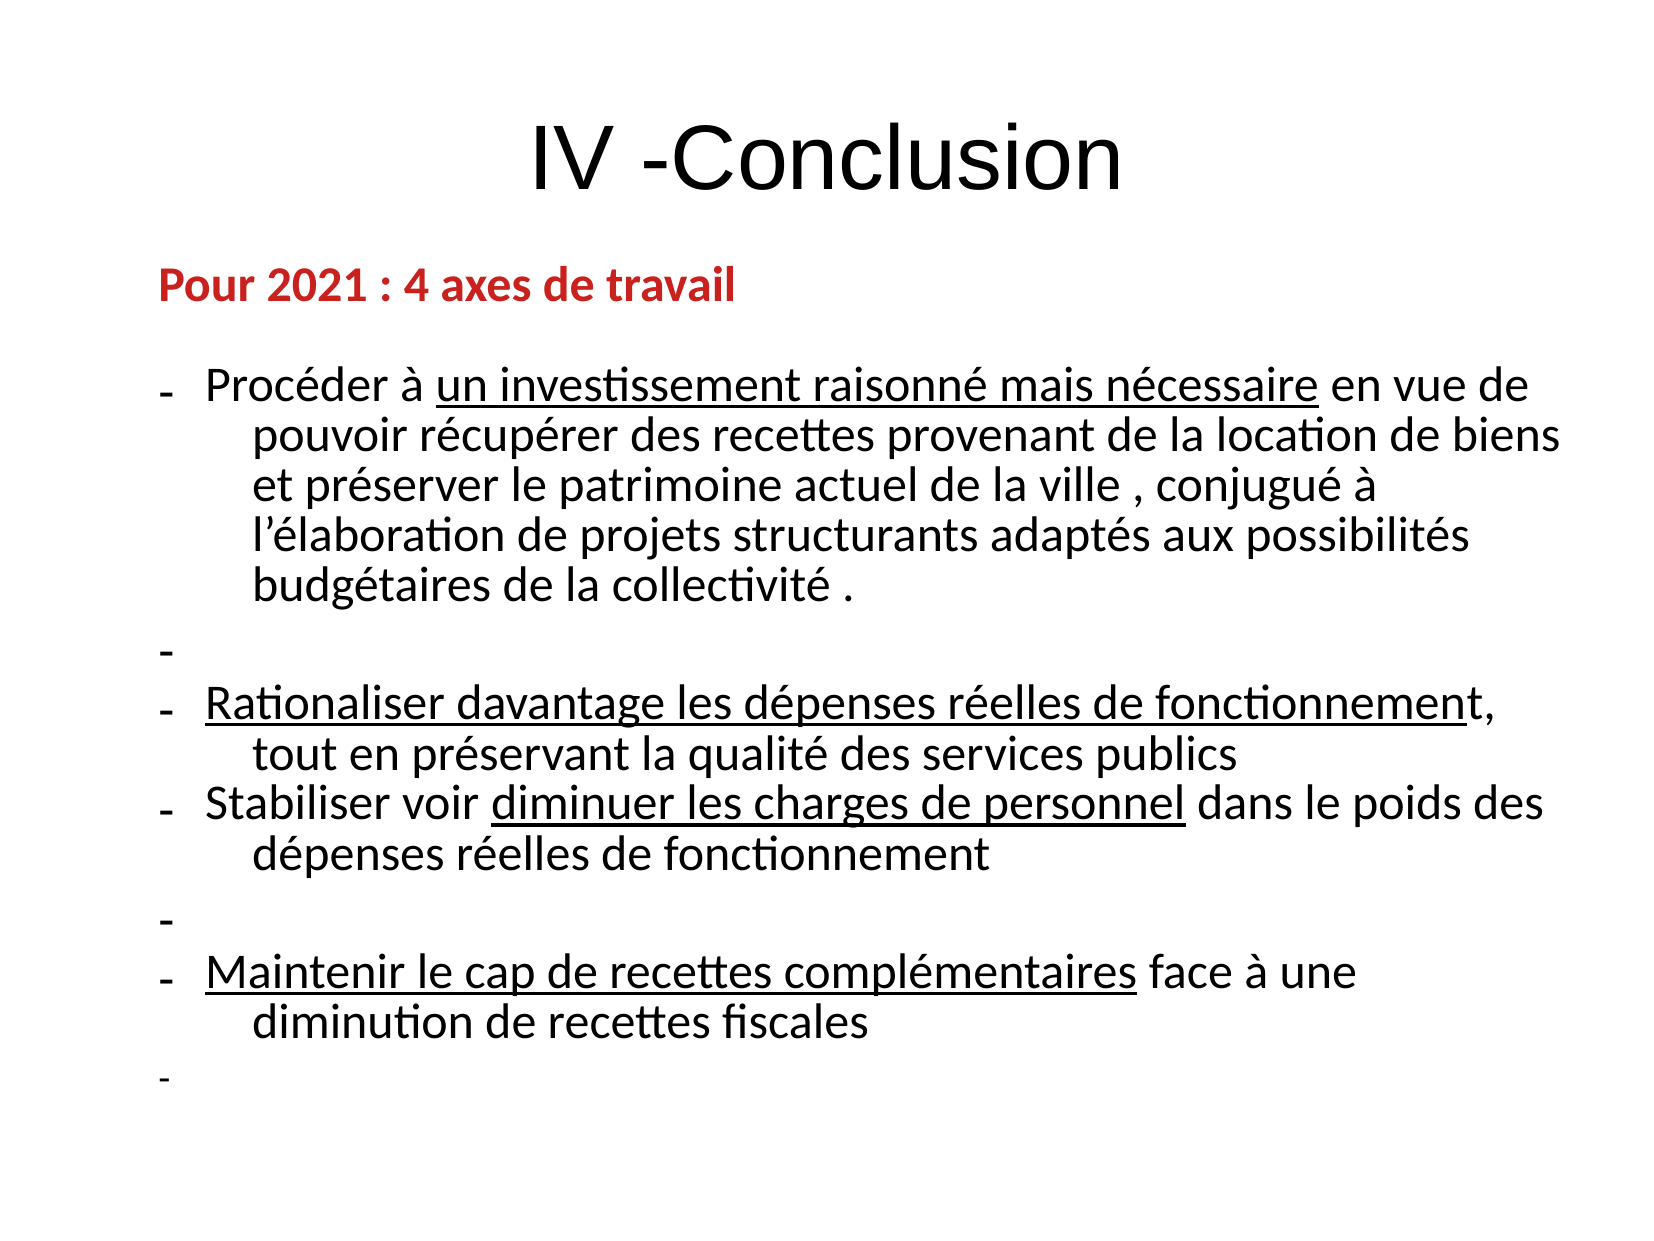

# IV -Conclusion
Pour 2021 : 4 axes de travail
Procéder à un investissement raisonné mais nécessaire en vue de pouvoir récupérer des recettes provenant de la location de biens et préserver le patrimoine actuel de la ville , conjugué à l’élaboration de projets structurants adaptés aux possibilités budgétaires de la collectivité .
Rationaliser davantage les dépenses réelles de fonctionnement, tout en préservant la qualité des services publics
Stabiliser voir diminuer les charges de personnel dans le poids des dépenses réelles de fonctionnement
Maintenir le cap de recettes complémentaires face à une diminution de recettes fiscales